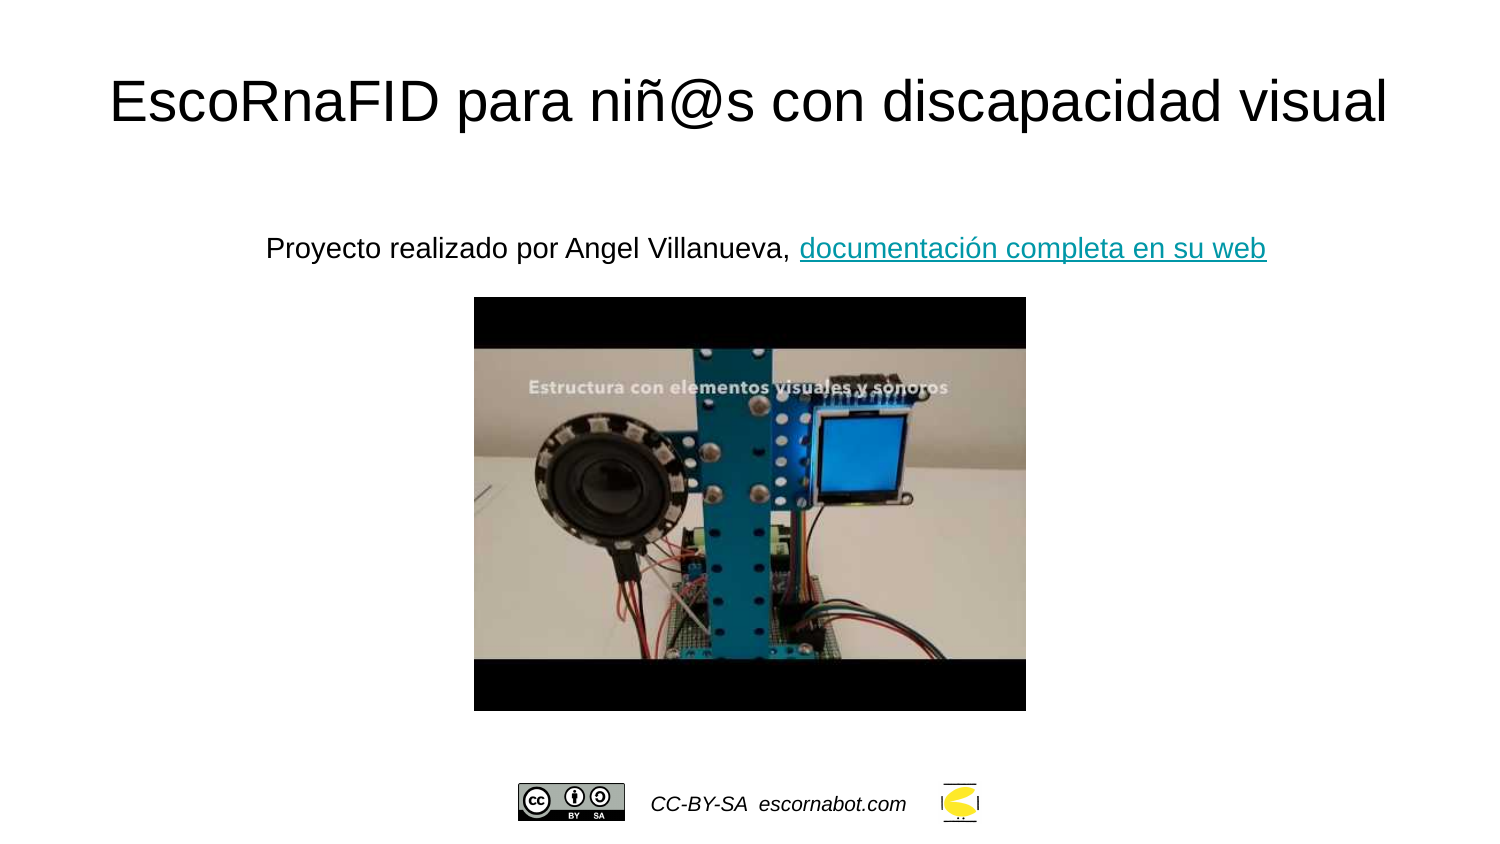

# EscoRnaFID para niñ@s con discapacidad visual
Proyecto realizado por Angel Villanueva, documentación completa en su web
CC-BY-SA escornabot.com